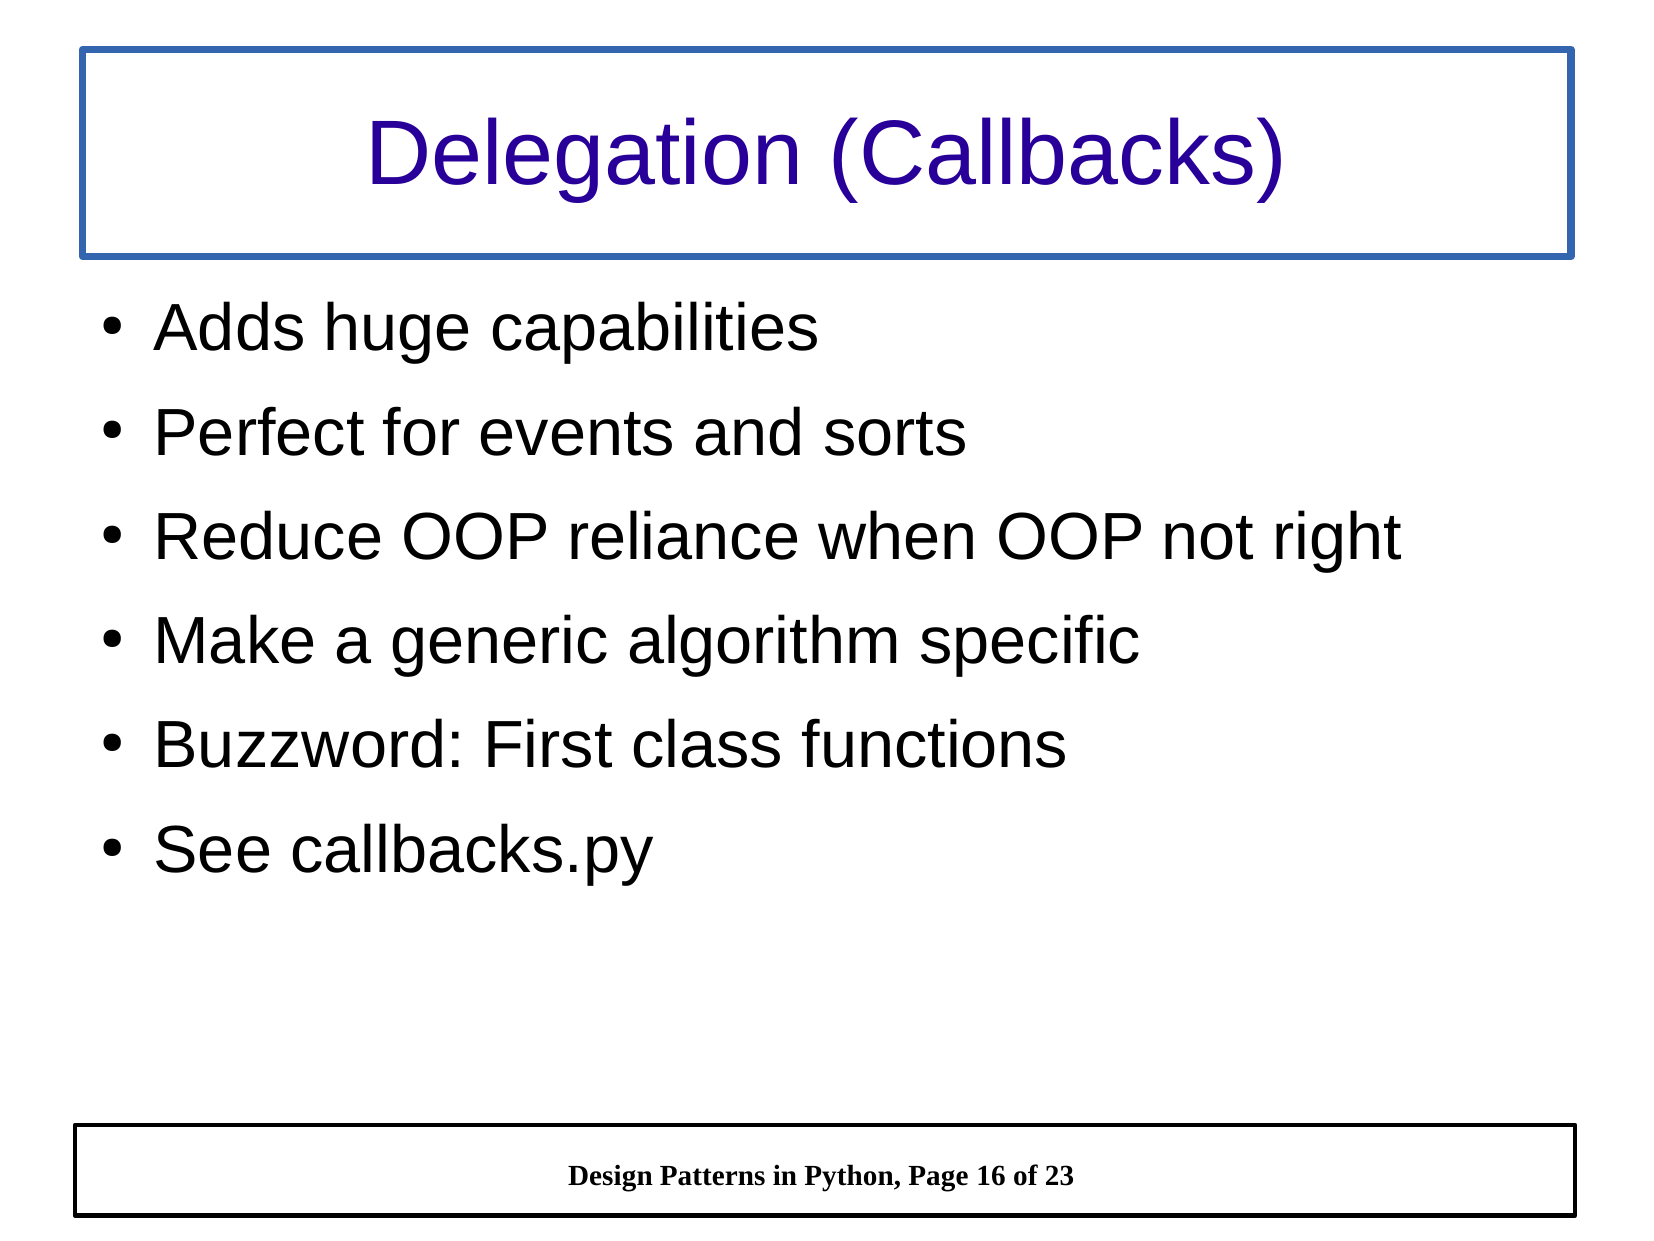

# Delegation (Callbacks)
Adds huge capabilities
Perfect for events and sorts
Reduce OOP reliance when OOP not right
Make a generic algorithm specific
Buzzword: First class functions
See callbacks.py